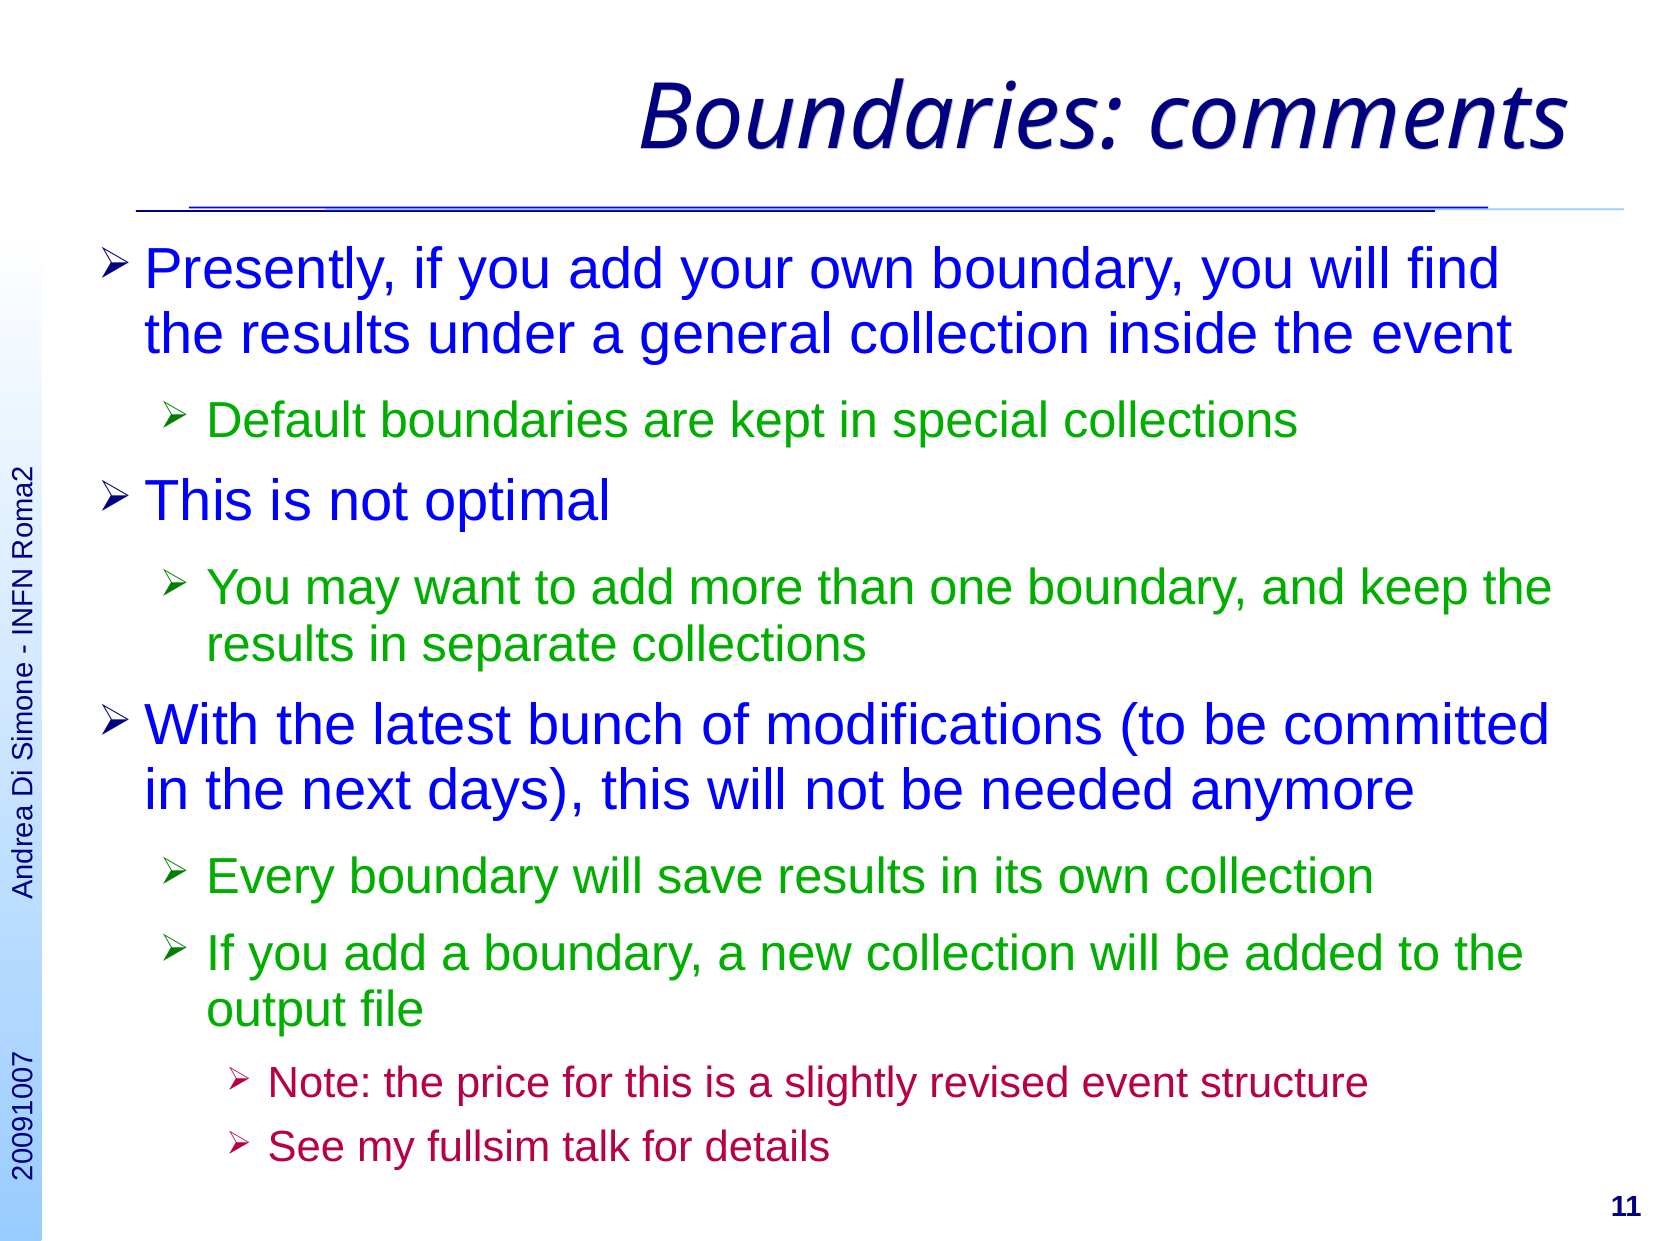

# Boundaries: comments
Presently, if you add your own boundary, you will find the results under a general collection inside the event
Default boundaries are kept in special collections
This is not optimal
You may want to add more than one boundary, and keep the results in separate collections
With the latest bunch of modifications (to be committed in the next days), this will not be needed anymore
Every boundary will save results in its own collection
If you add a boundary, a new collection will be added to the output file
Note: the price for this is a slightly revised event structure
See my fullsim talk for details
Andrea Di Simone - INFN Roma2
20091007
11